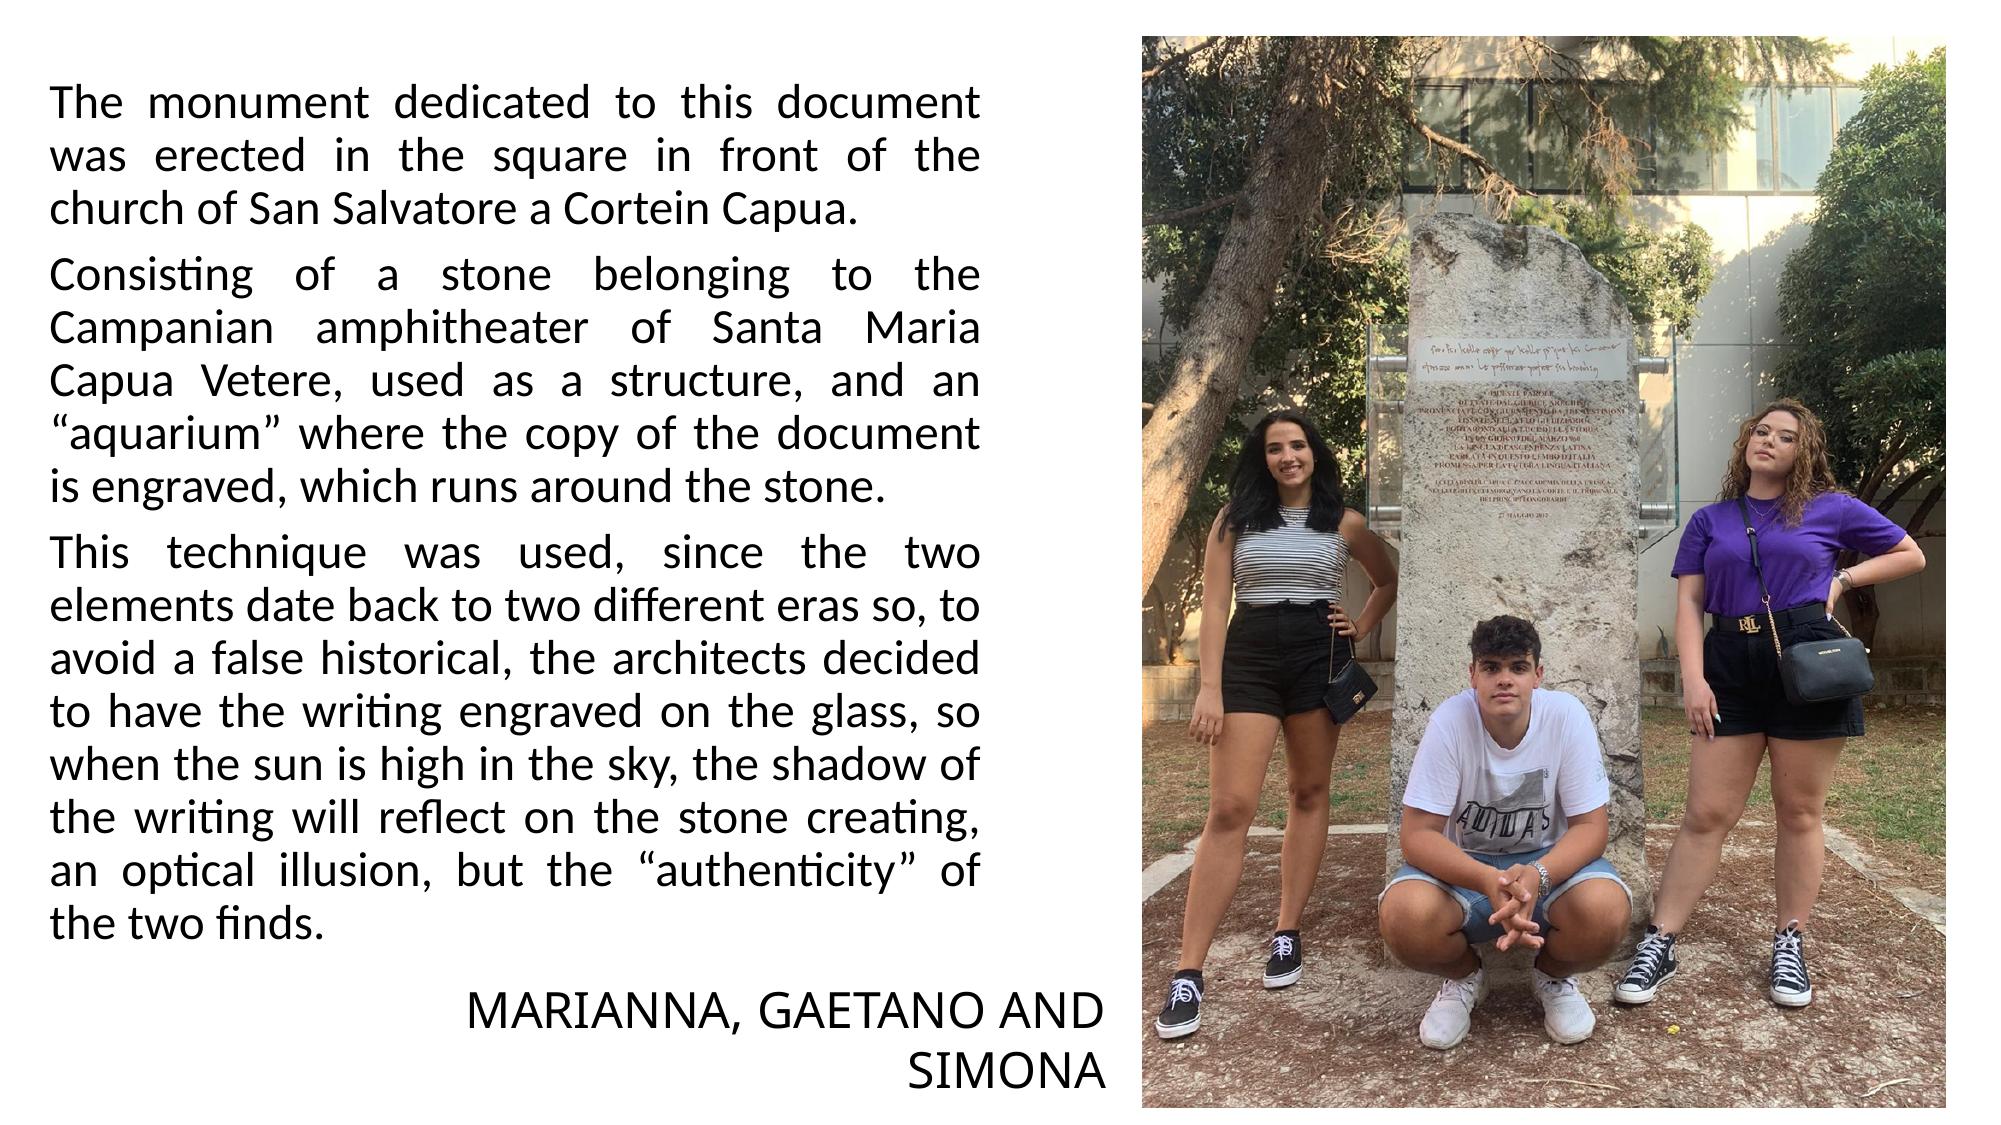

# The monument dedicated to this document was erected in the square in front of the church of San Salvatore a Cortein Capua.
Consisting of a stone belonging to the Campanian amphitheater of Santa Maria Capua Vetere, used as a structure, and an “aquarium” where the copy of the document is engraved, which runs around the stone.
This technique was used, since the two elements date back to two different eras so, to avoid a false historical, the architects decided to have the writing engraved on the glass, so when the sun is high in the sky, the shadow of the writing will reflect on the stone creating, an optical illusion, but the “authenticity” of the two finds.
MARIANNA, GAETANO AND SIMONA